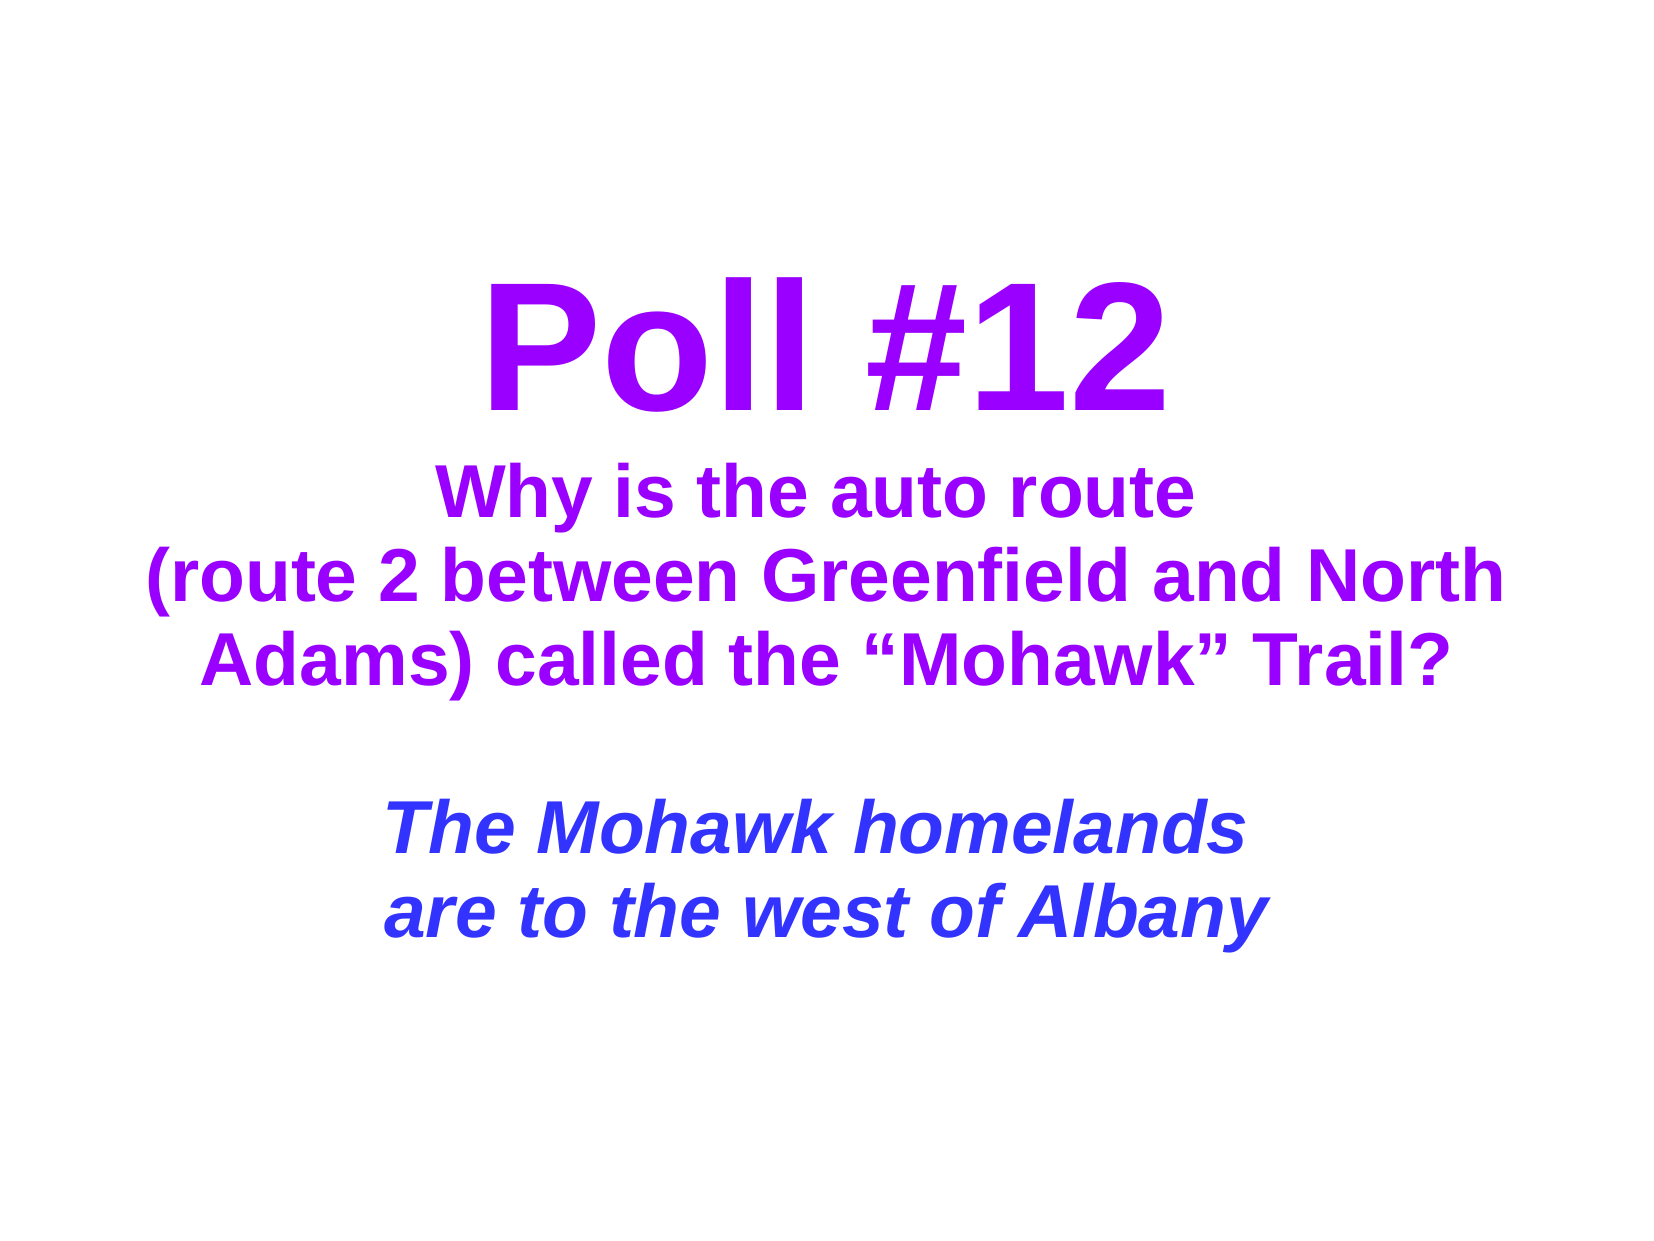

# Poll #12
Why is the auto route
(route 2 between Greenfield and North Adams) called the “Mohawk” Trail?
The Mohawk homelands
are to the west of Albany